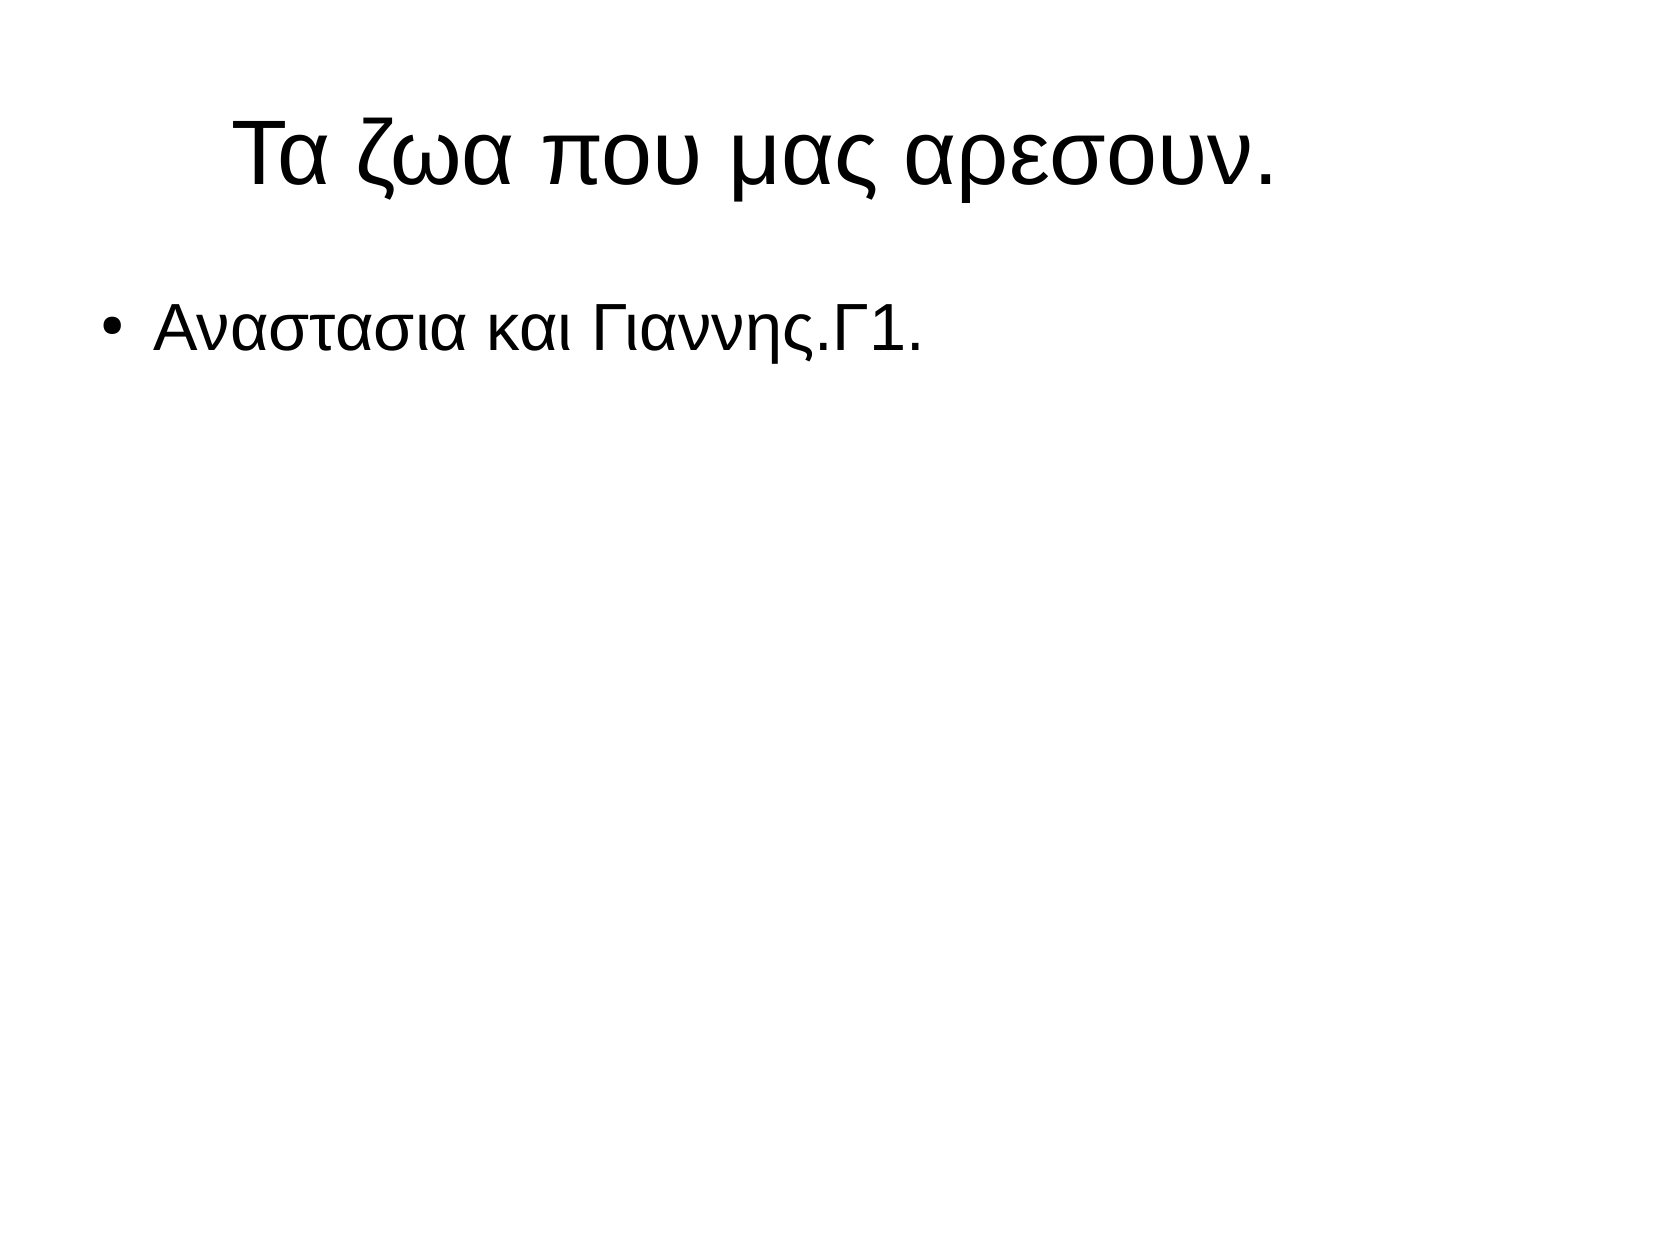

# Τα ζωα που μας αρεσουν.
Αναστασια και Γιαννης.Γ1.